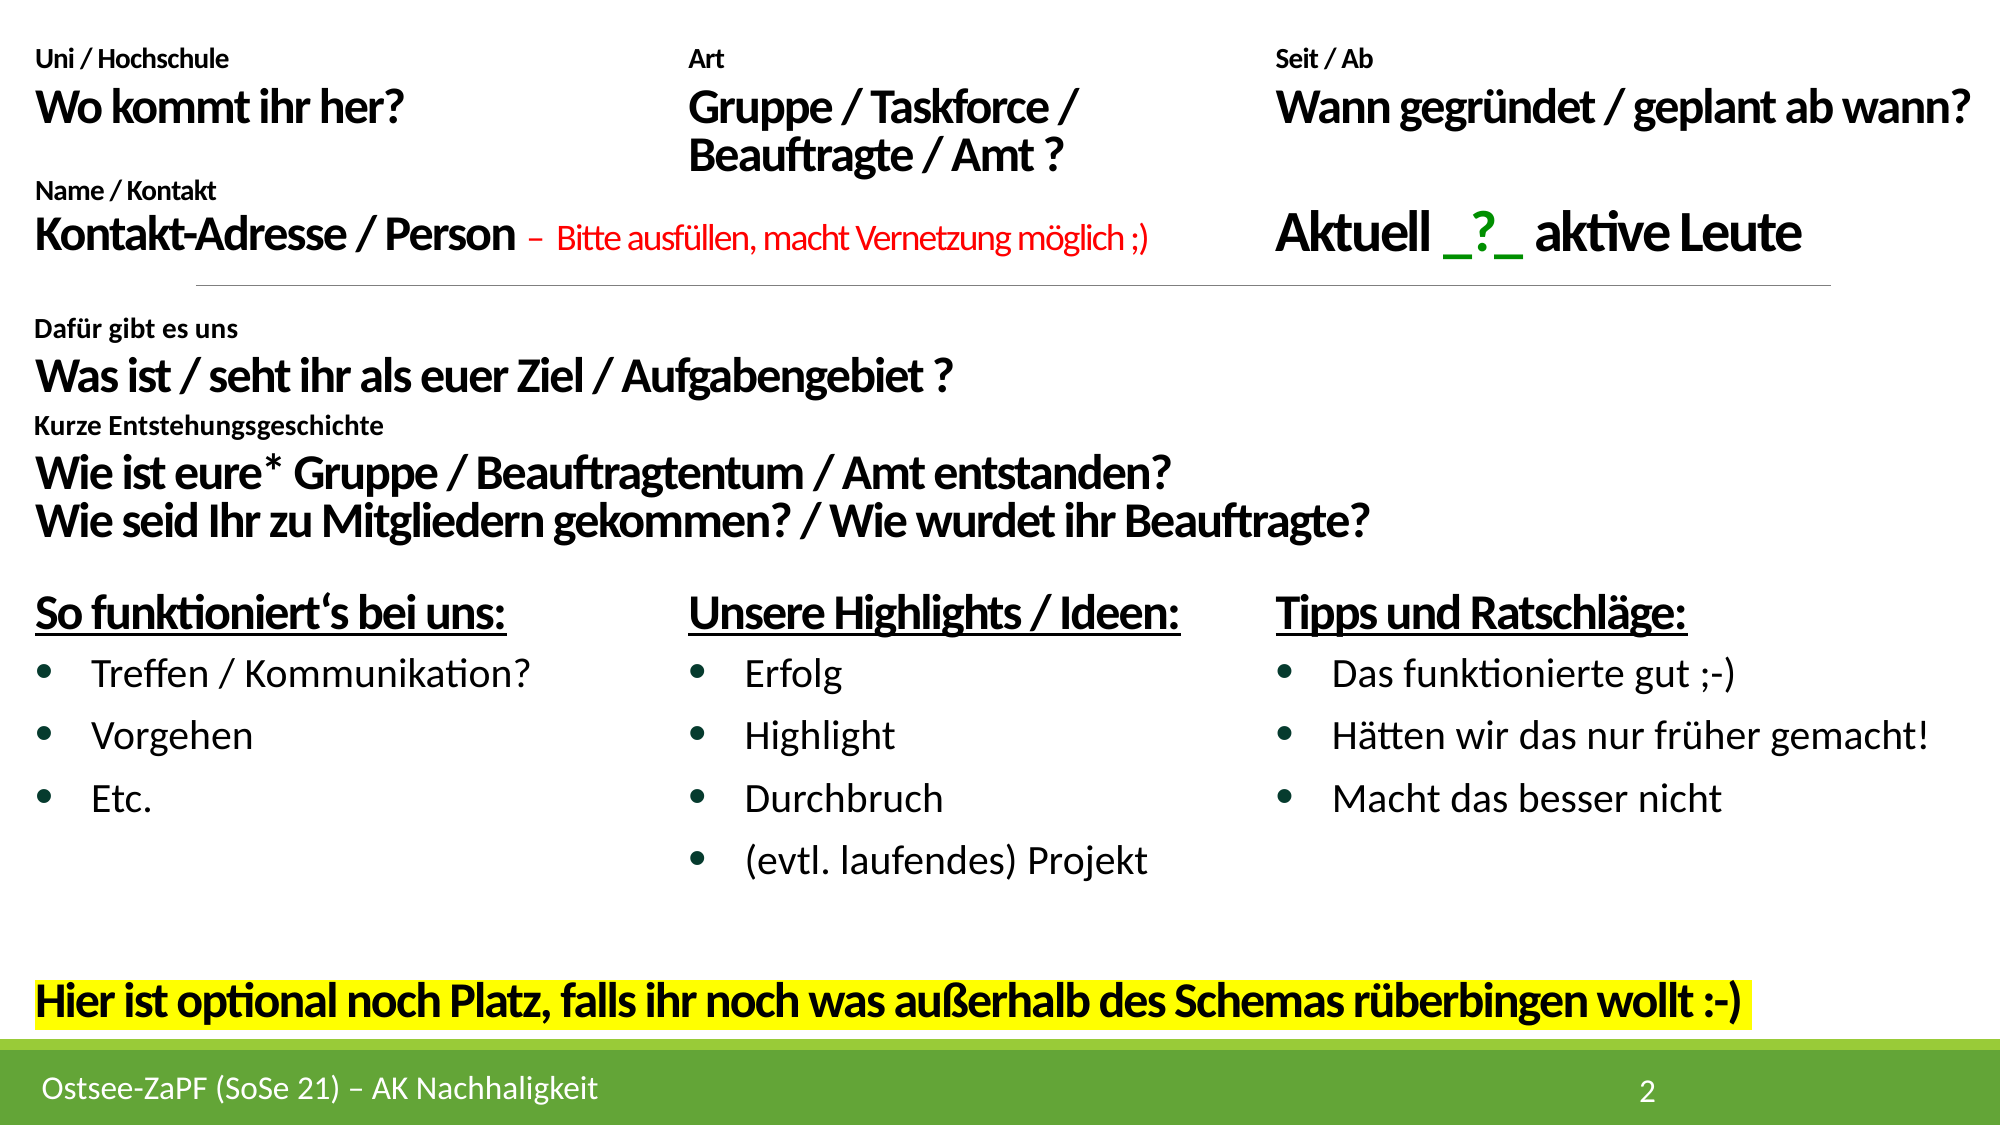

Uni / Hochschule
Art
Seit / Ab
Wo kommt ihr her?
Gruppe / Taskforce /
Beauftragte / Amt ?
Wann gegründet / geplant ab wann?
Name / Kontakt
Aktuell _?_ aktive Leute
Kontakt-Adresse / Person – Bitte ausfüllen, macht Vernetzung möglich ;)
Dafür gibt es uns
Was ist / seht ihr als euer Ziel / Aufgabengebiet ?
Kurze Entstehungsgeschichte
Wie ist eure* Gruppe / Beauftragtentum / Amt entstanden?
Wie seid Ihr zu Mitgliedern gekommen? / Wie wurdet ihr Beauftragte?
So funktioniert‘s bei uns:
Unsere Highlights / Ideen:
Tipps und Ratschläge:
Treffen / Kommunikation?
Vorgehen
Etc.
Erfolg
Highlight
Durchbruch
(evtl. laufendes) Projekt
Das funktionierte gut ;-)
Hätten wir das nur früher gemacht!
Macht das besser nicht
Hier ist optional noch Platz, falls ihr noch was außerhalb des Schemas rüberbingen wollt :-)
Ostsee-ZaPF (SoSe 21) – AK Nachhaligkeit